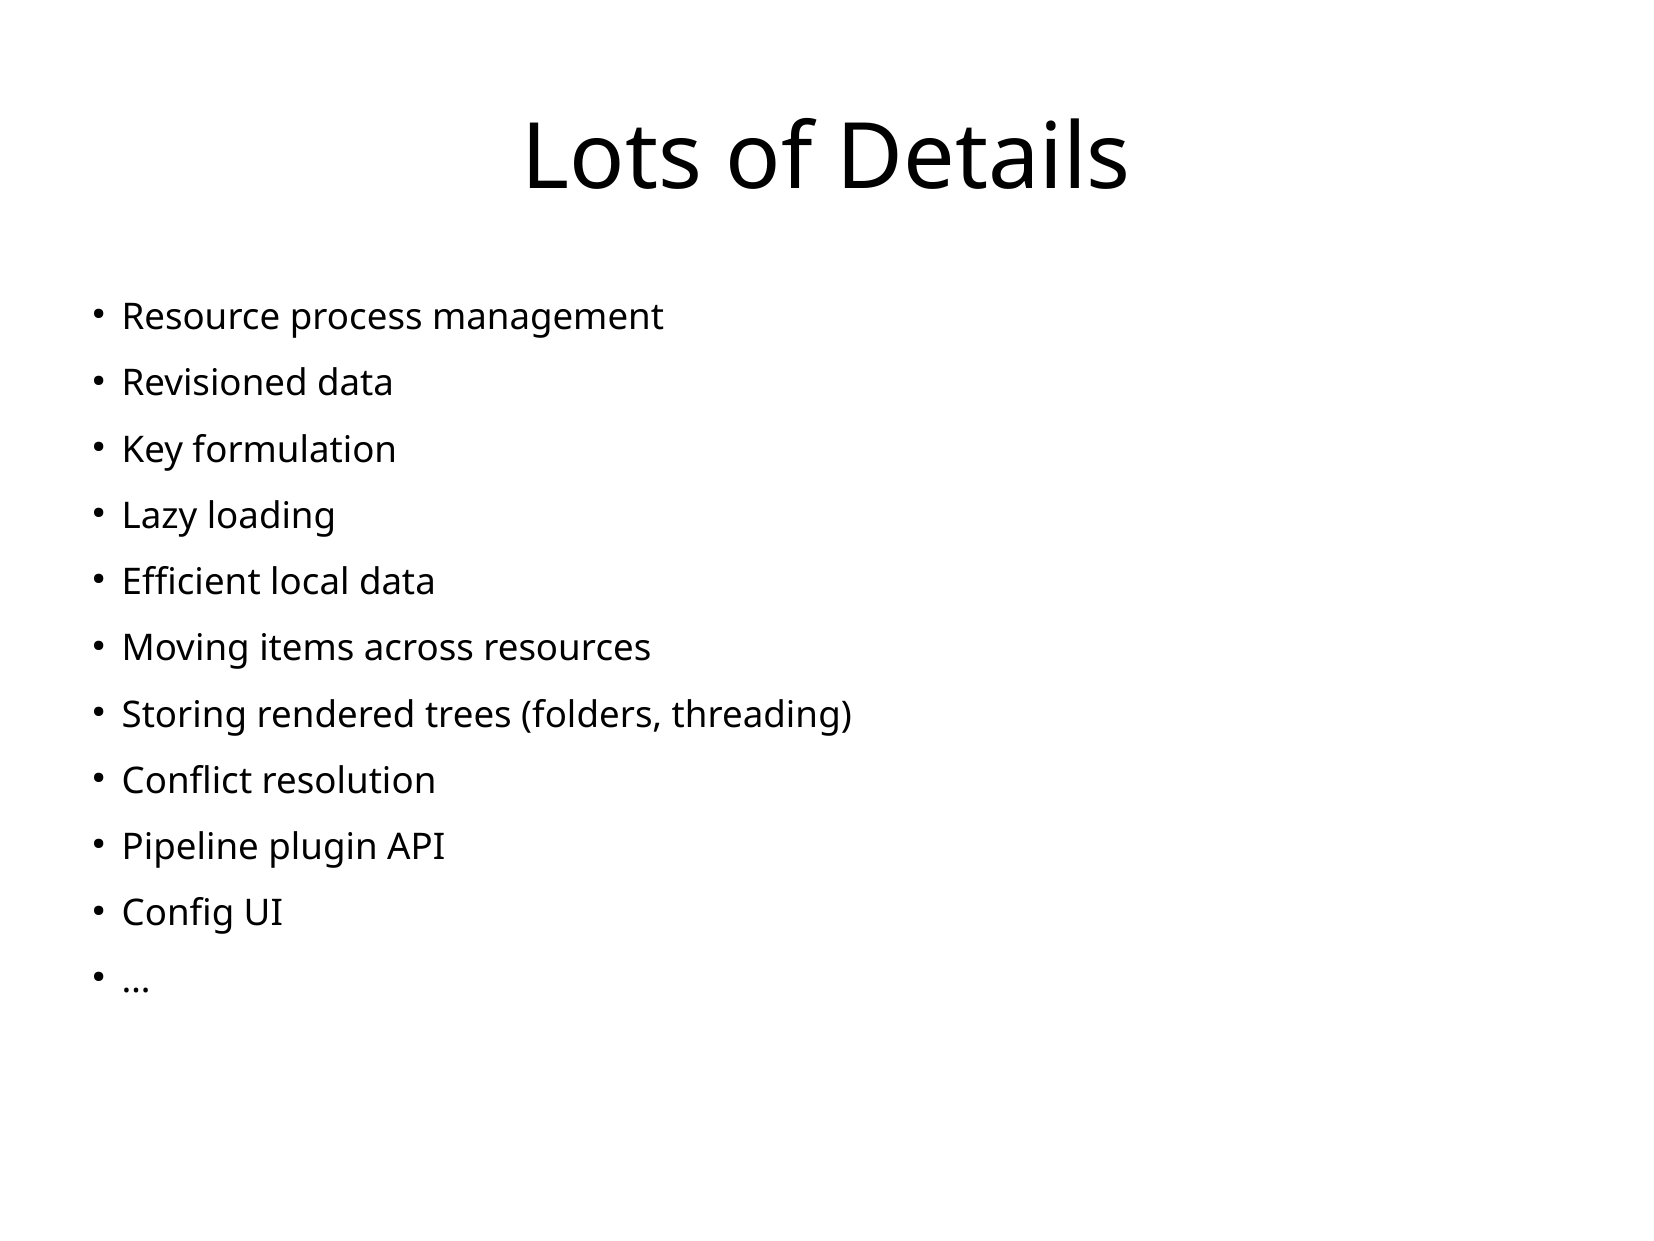

# Lots of Details
Resource process management
Revisioned data
Key formulation
Lazy loading
Efficient local data
Moving items across resources
Storing rendered trees (folders, threading)
Conflict resolution
Pipeline plugin API
Config UI
…